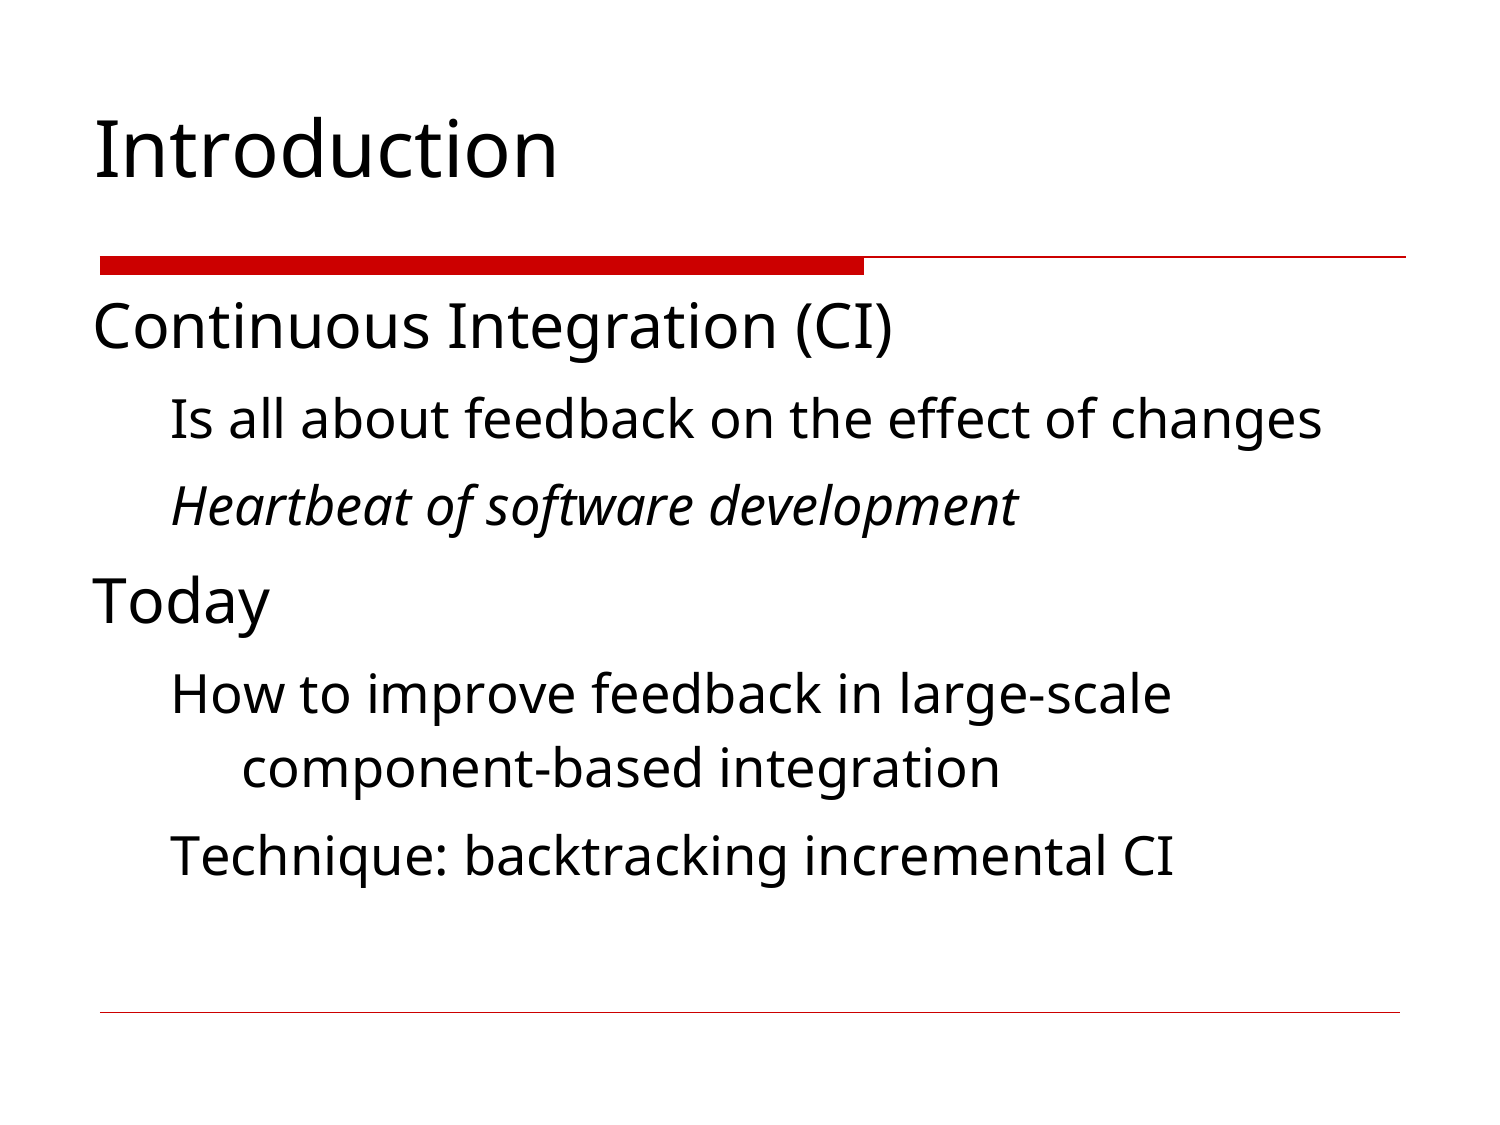

# Introduction
Continuous Integration (CI)
Is all about feedback on the effect of changes
Heartbeat of software development
Today
How to improve feedback in large-scale component-based integration
Technique: backtracking incremental CI